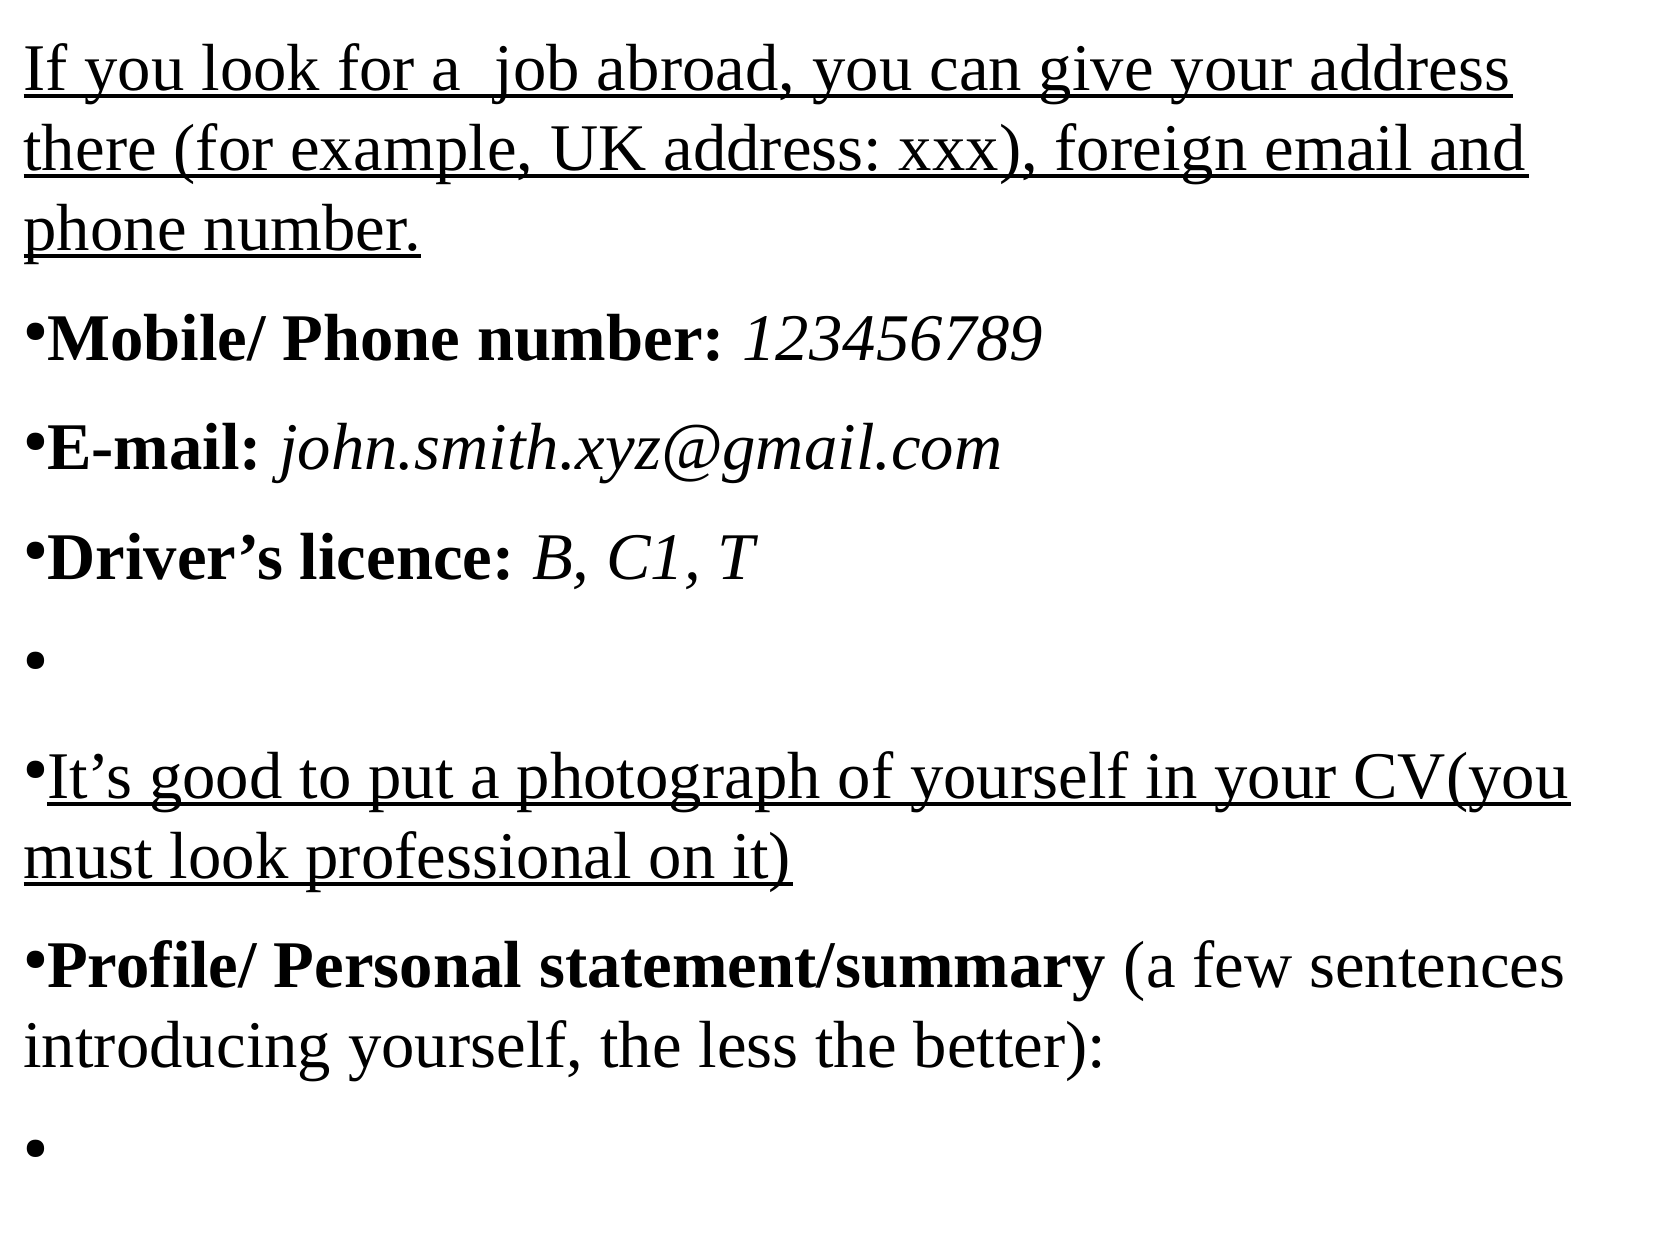

# If you look for a job abroad, you can give your address there (for example, UK address: xxx), foreign email and phone number.
Mobile/ Phone number: 123456789
E-mail: john.smith.xyz@gmail.com
Driver’s licence: B, C1, T
It’s good to put a photograph of yourself in your CV(you must look professional on it)
Profile/ Personal statement/summary (a few sentences introducing yourself, the less the better):